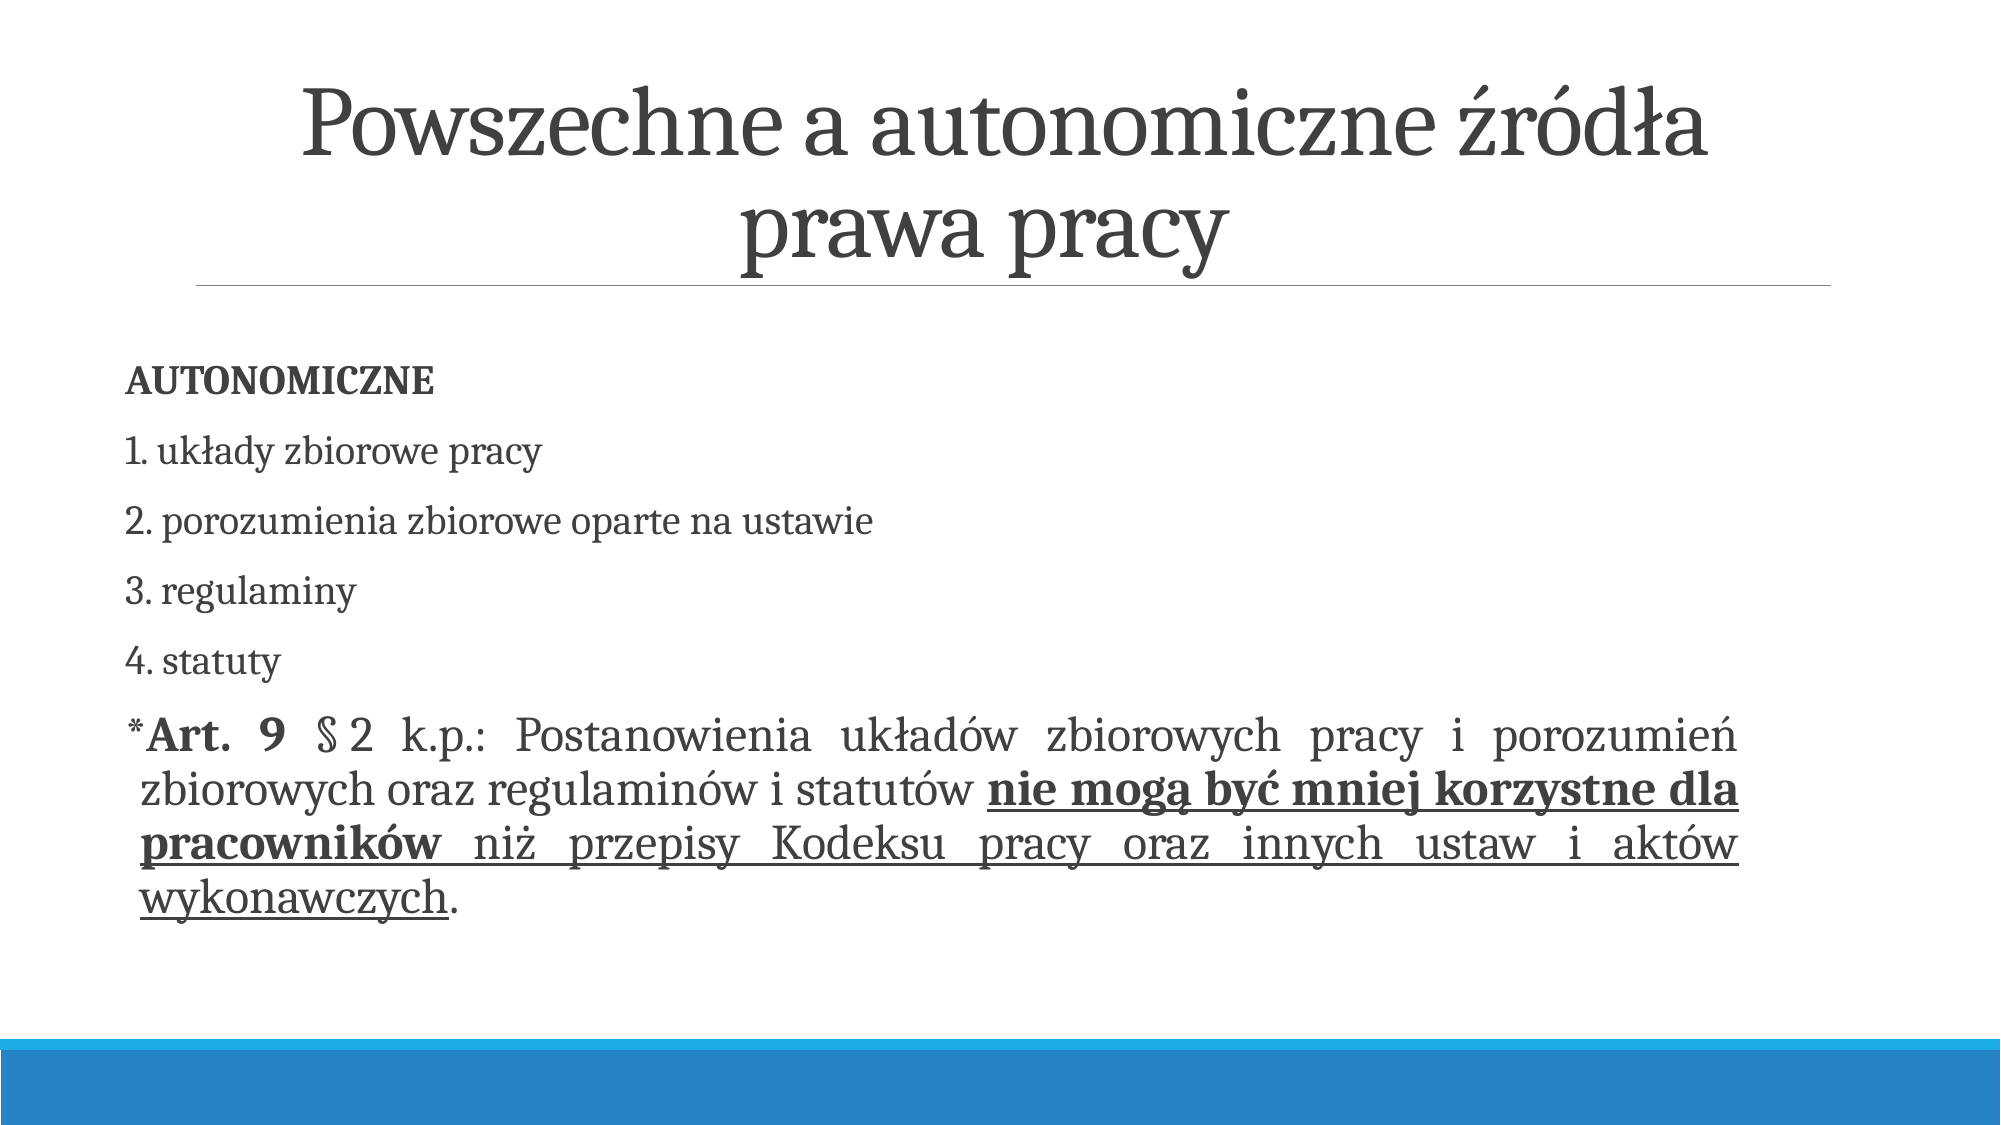

# Powszechne a autonomiczne źródła prawa pracy
AUTONOMICZNE
1. układy zbiorowe pracy
2. porozumienia zbiorowe oparte na ustawie
3. regulaminy
4. statuty
*Art. 9 § 2 k.p.: Postanowienia układów zbiorowych pracy i porozumień zbiorowych oraz regulaminów i statutów nie mogą być mniej korzystne dla pracowników niż przepisy Kodeksu pracy oraz innych ustaw i aktów wykonawczych.